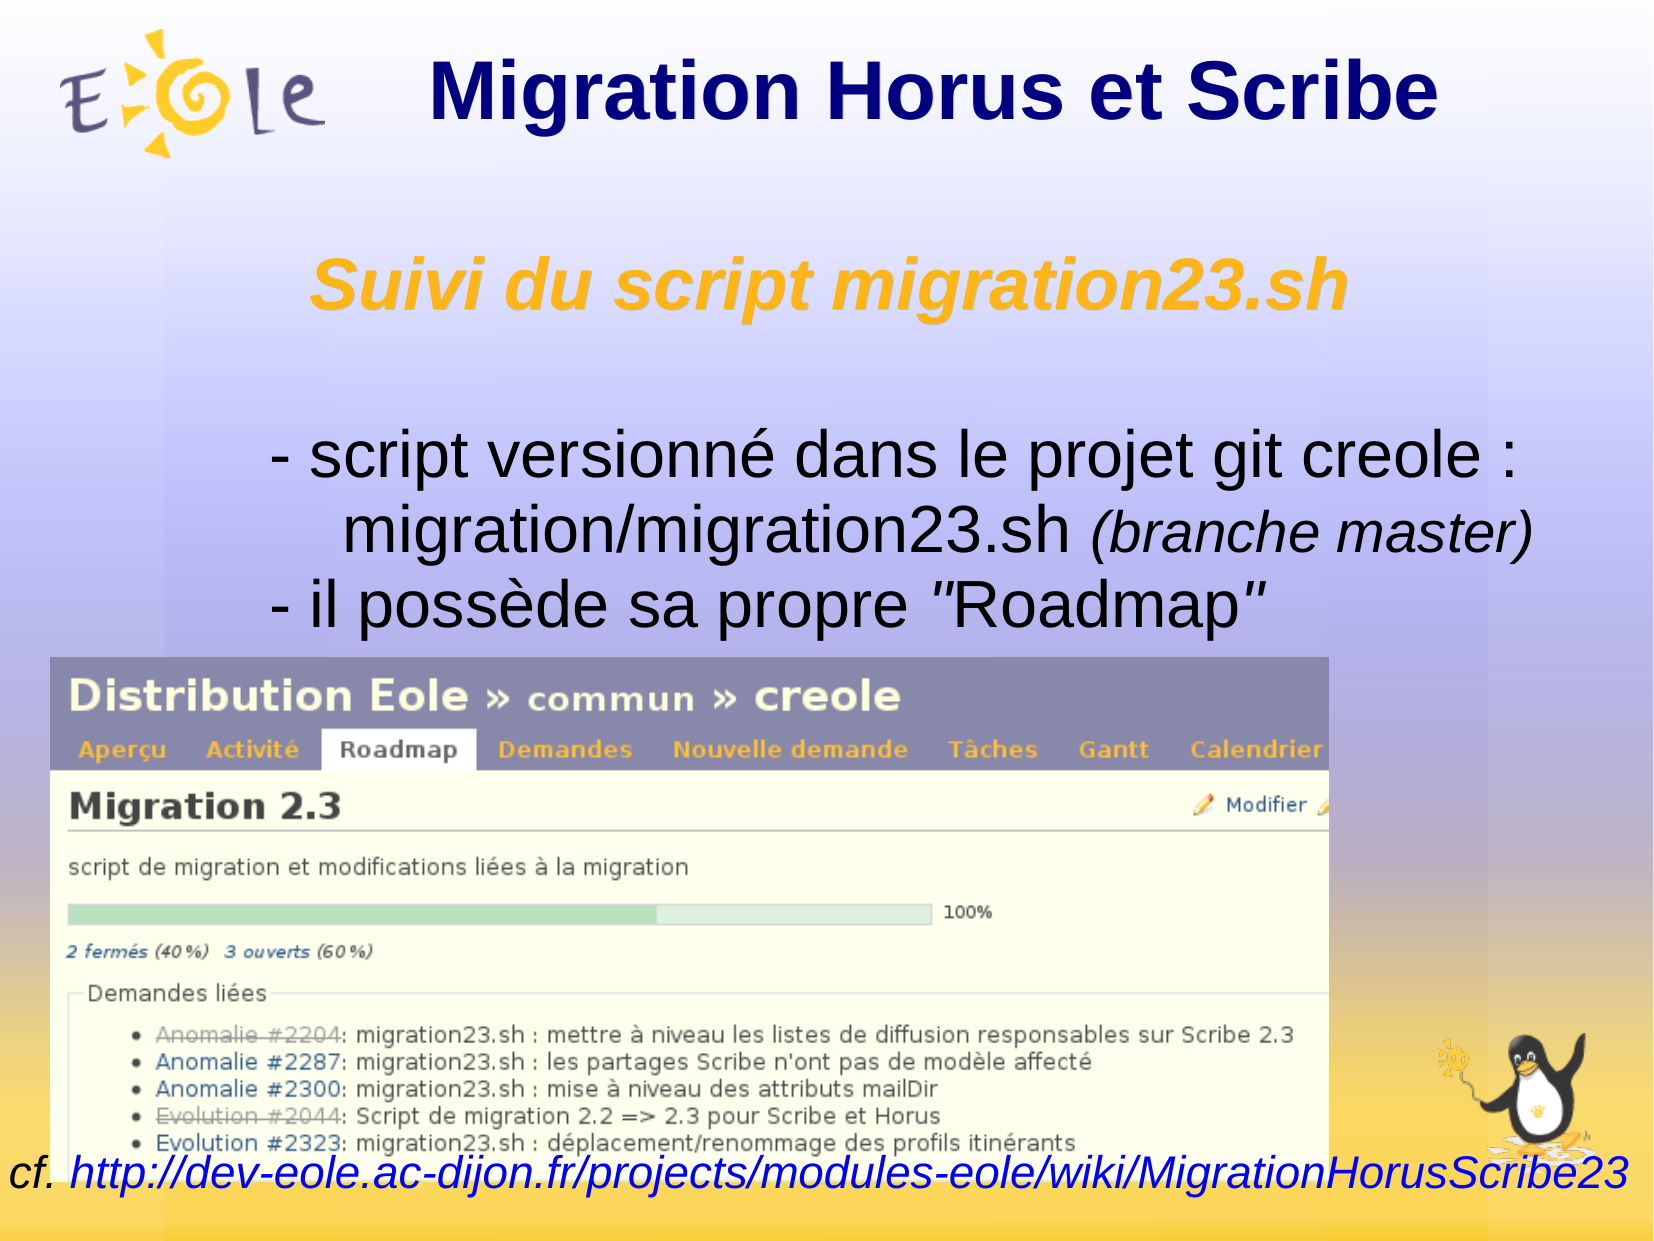

Migration Horus et Scribe
Suivi du script migration23.sh
- script versionné dans le projet git creole :
	migration/migration23.sh (branche master)
- il possède sa propre "Roadmap"
cf. http://dev-eole.ac-dijon.fr/projects/modules-eole/wiki/MigrationHorusScribe23